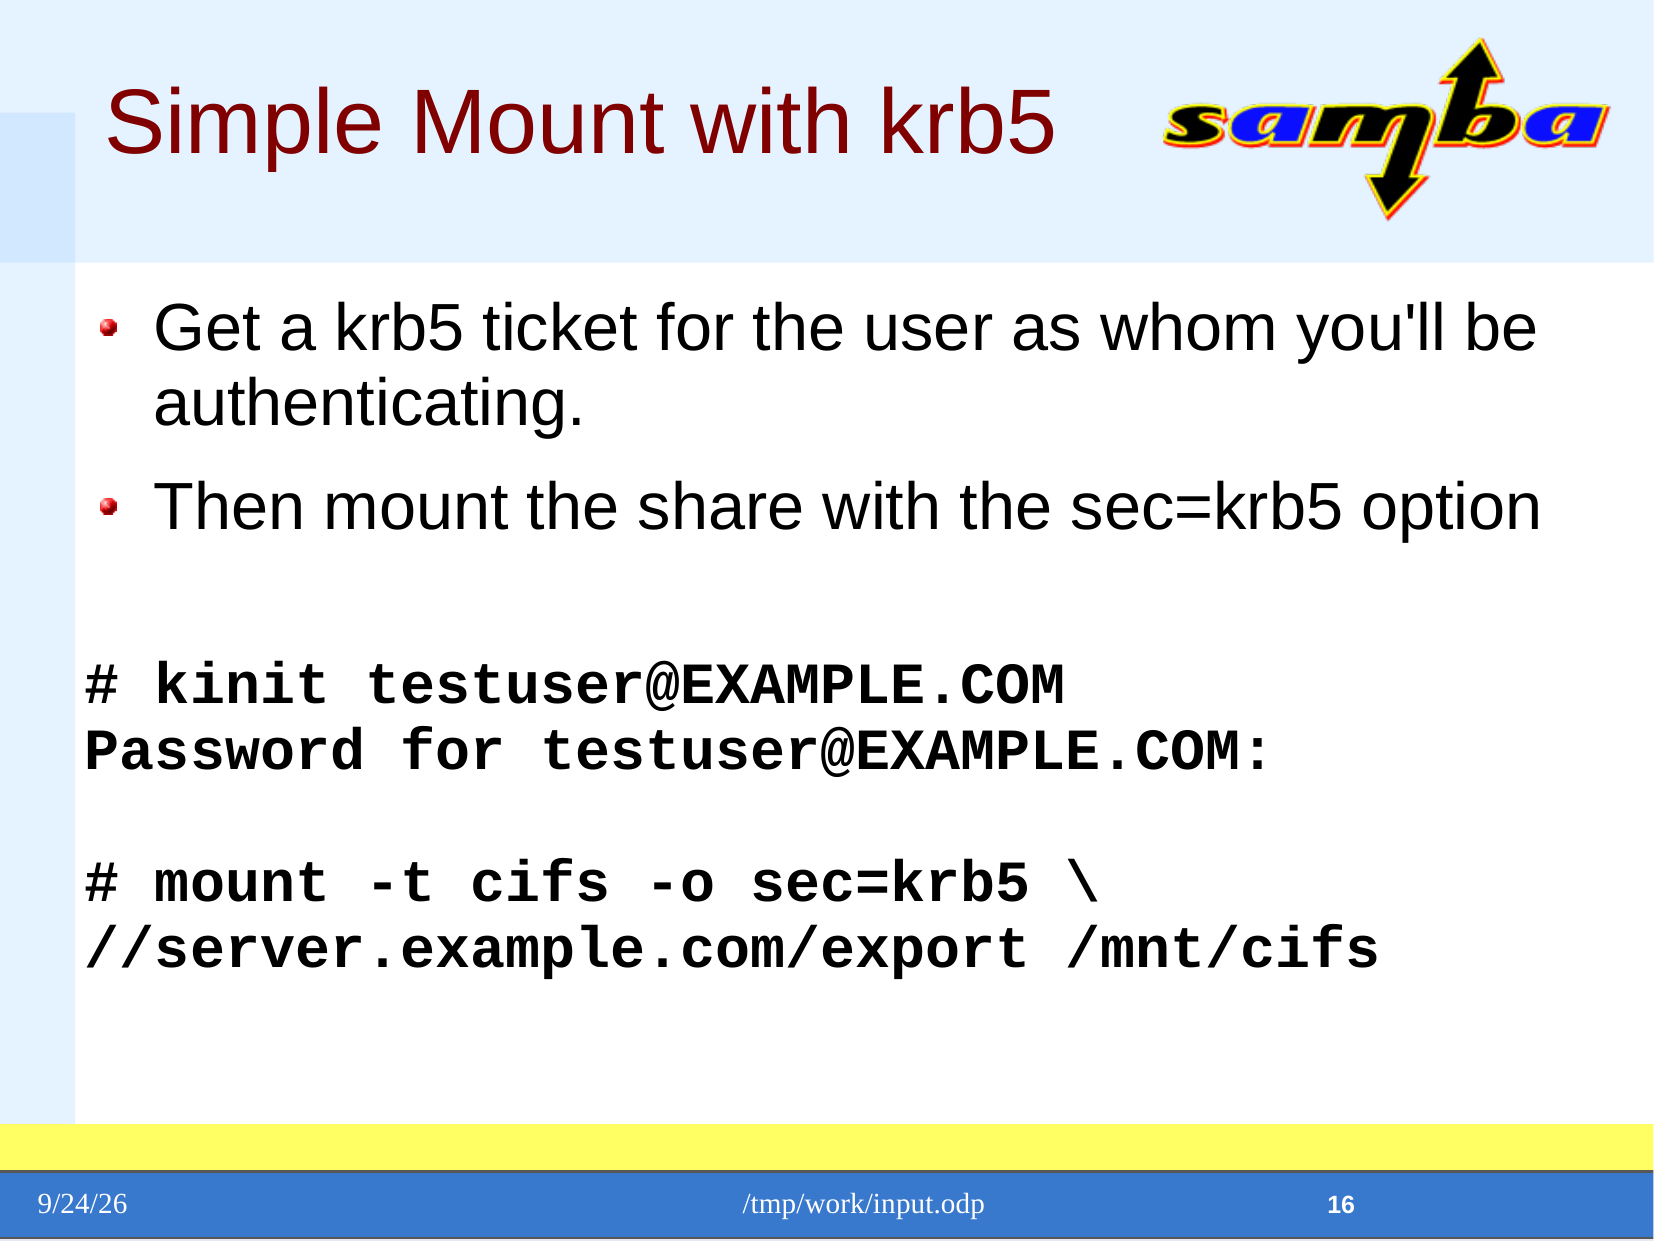

# Simple Mount with krb5
Get a krb5 ticket for the user as whom you'll be authenticating.
Then mount the share with the sec=krb5 option
# kinit testuser@EXAMPLE.COM
Password for testuser@EXAMPLE.COM:
# mount -t cifs -o sec=krb5 \ //server.example.com/export /mnt/cifs